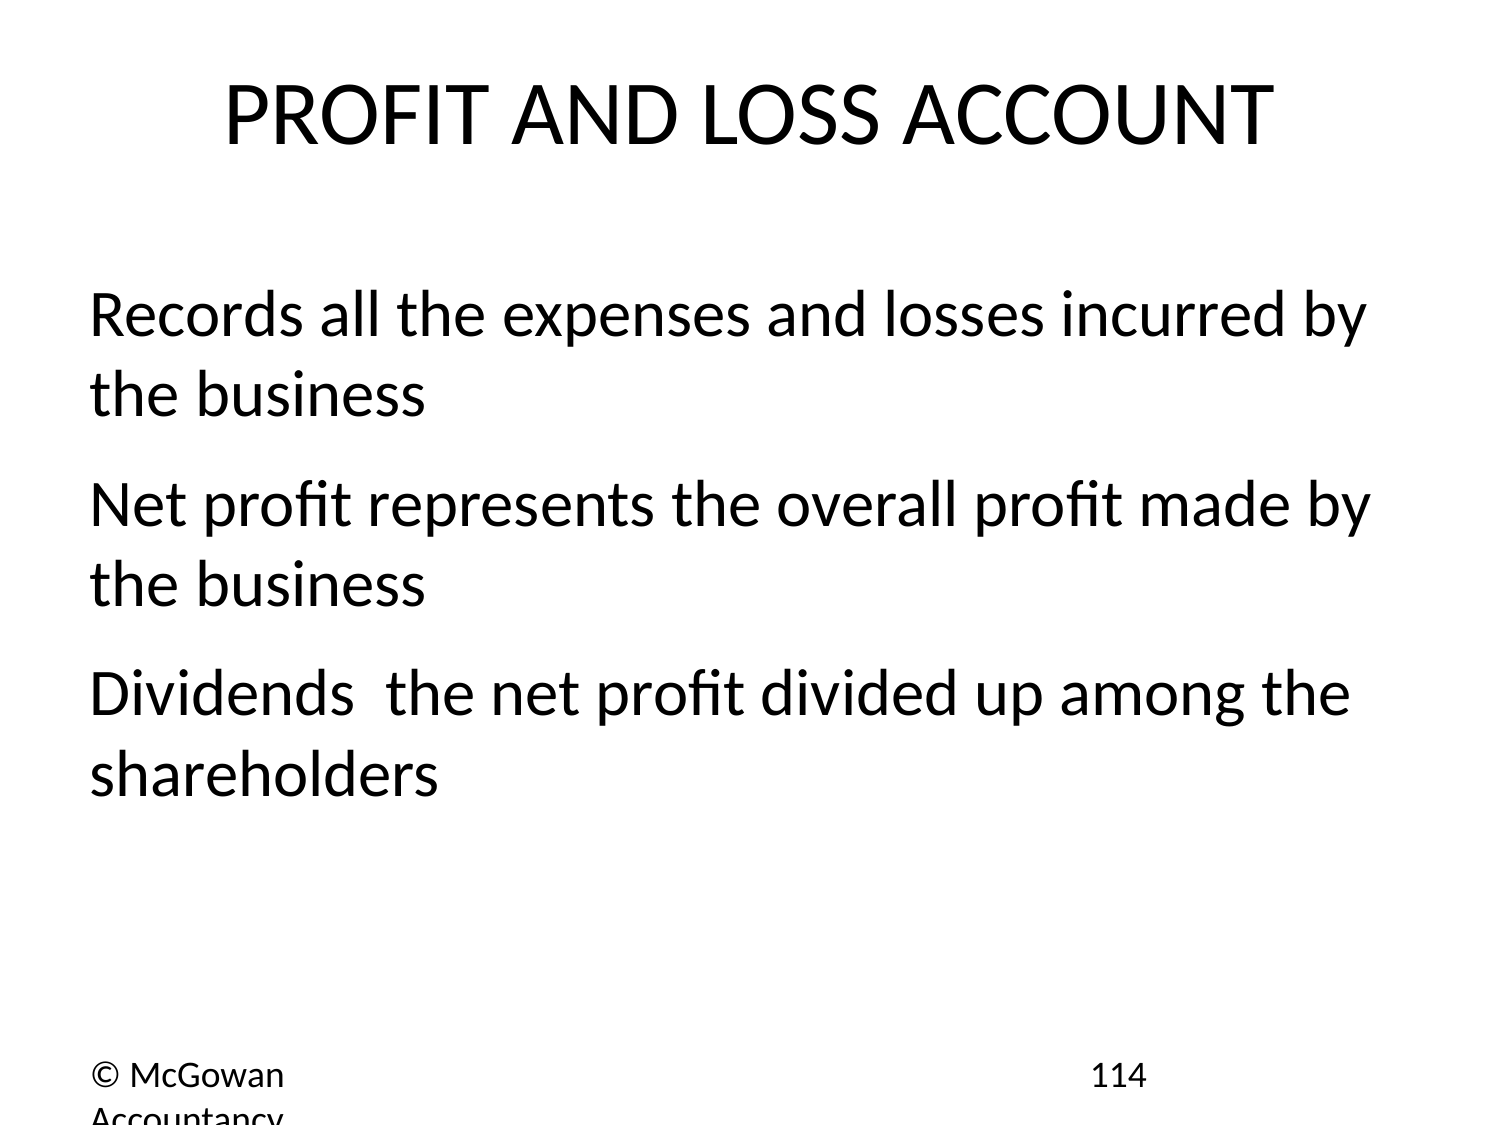

# PROFIT AND LOSS ACCOUNT
Records all the expenses and losses incurred by the business
Net profit represents the overall profit made by the business
Dividends the net profit divided up among the shareholders
© McGowan Accountancy Services
114